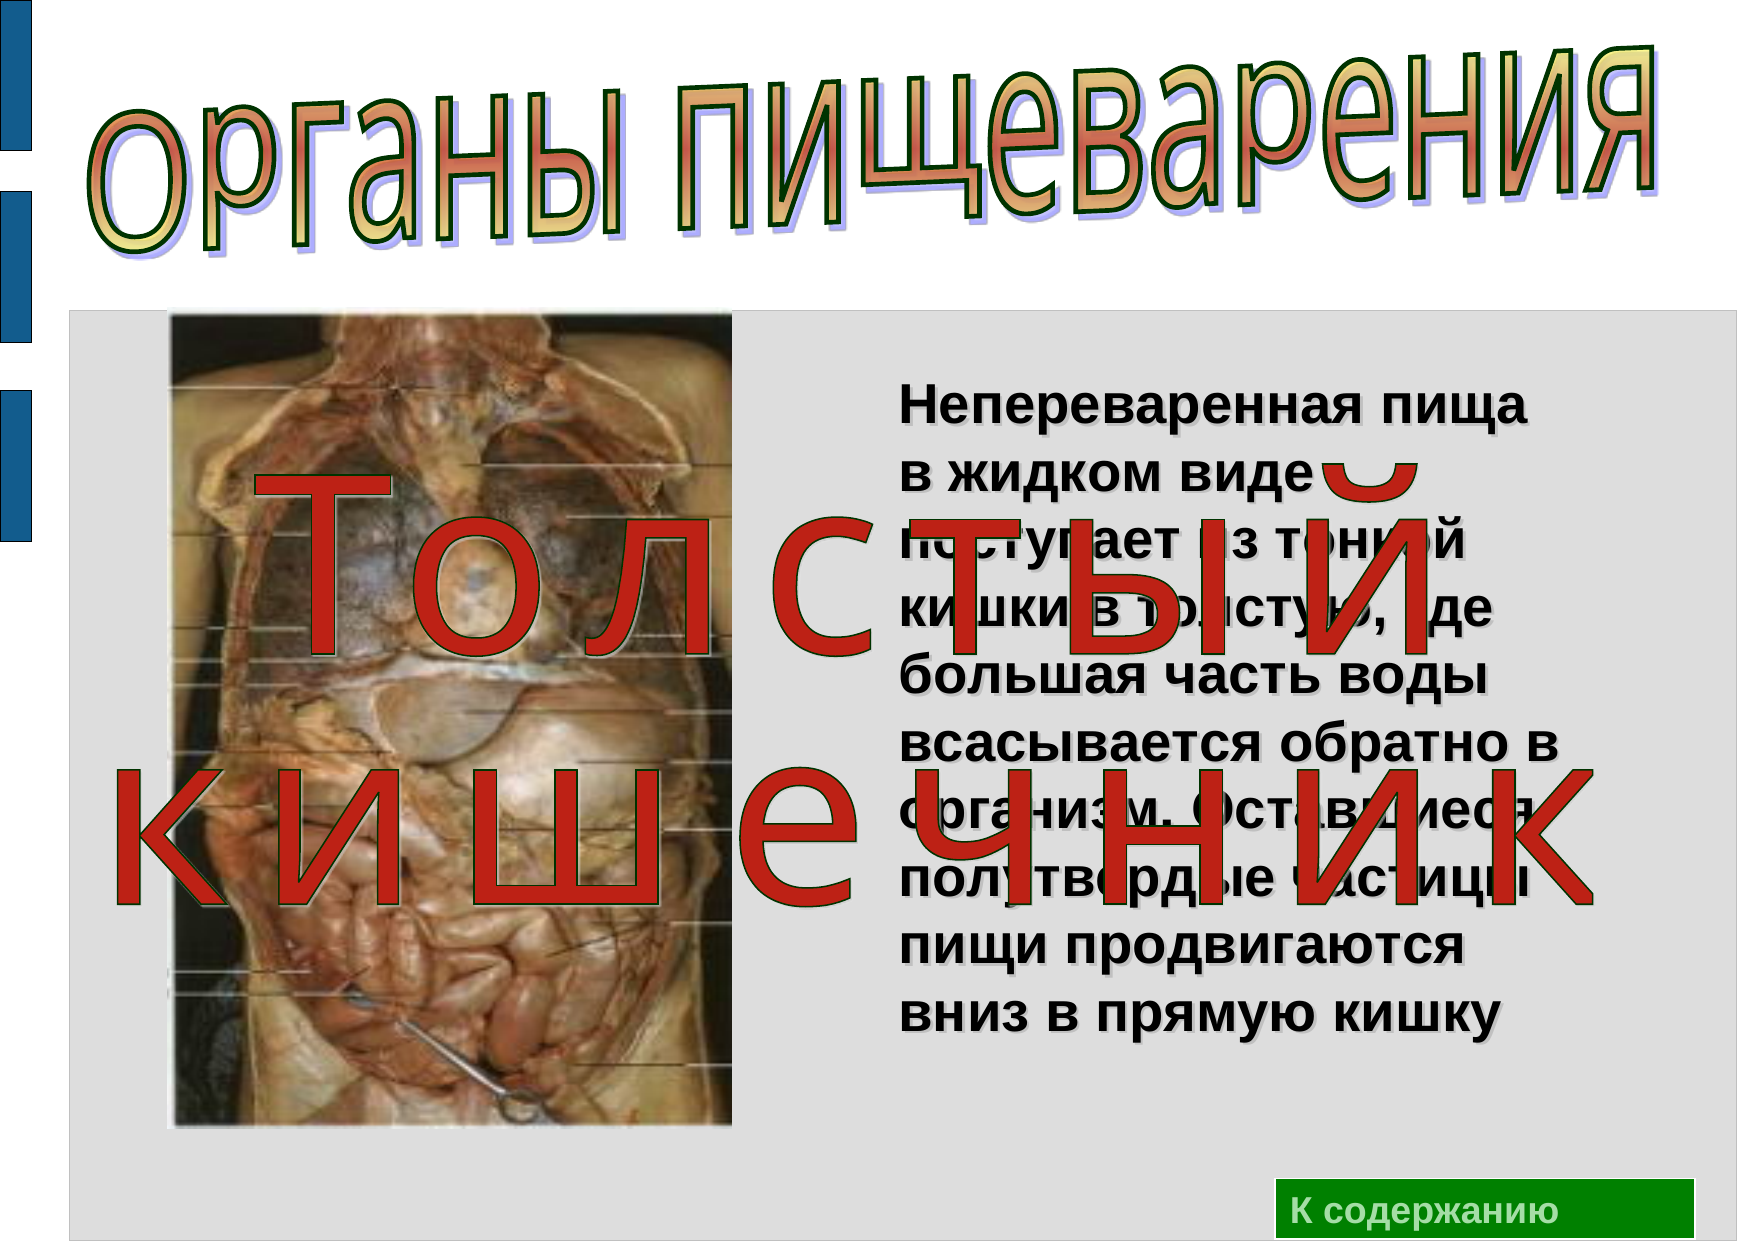

Органы пищеварения
Непереваренная пища в жидком виде поступает из тонкой кишки в толстую, где большая часть воды всасывается обратно в организм. Оставшиеся полутвердые частицы пищи продвигаются вниз в прямую кишку
Толстый
кишечник
К содержанию